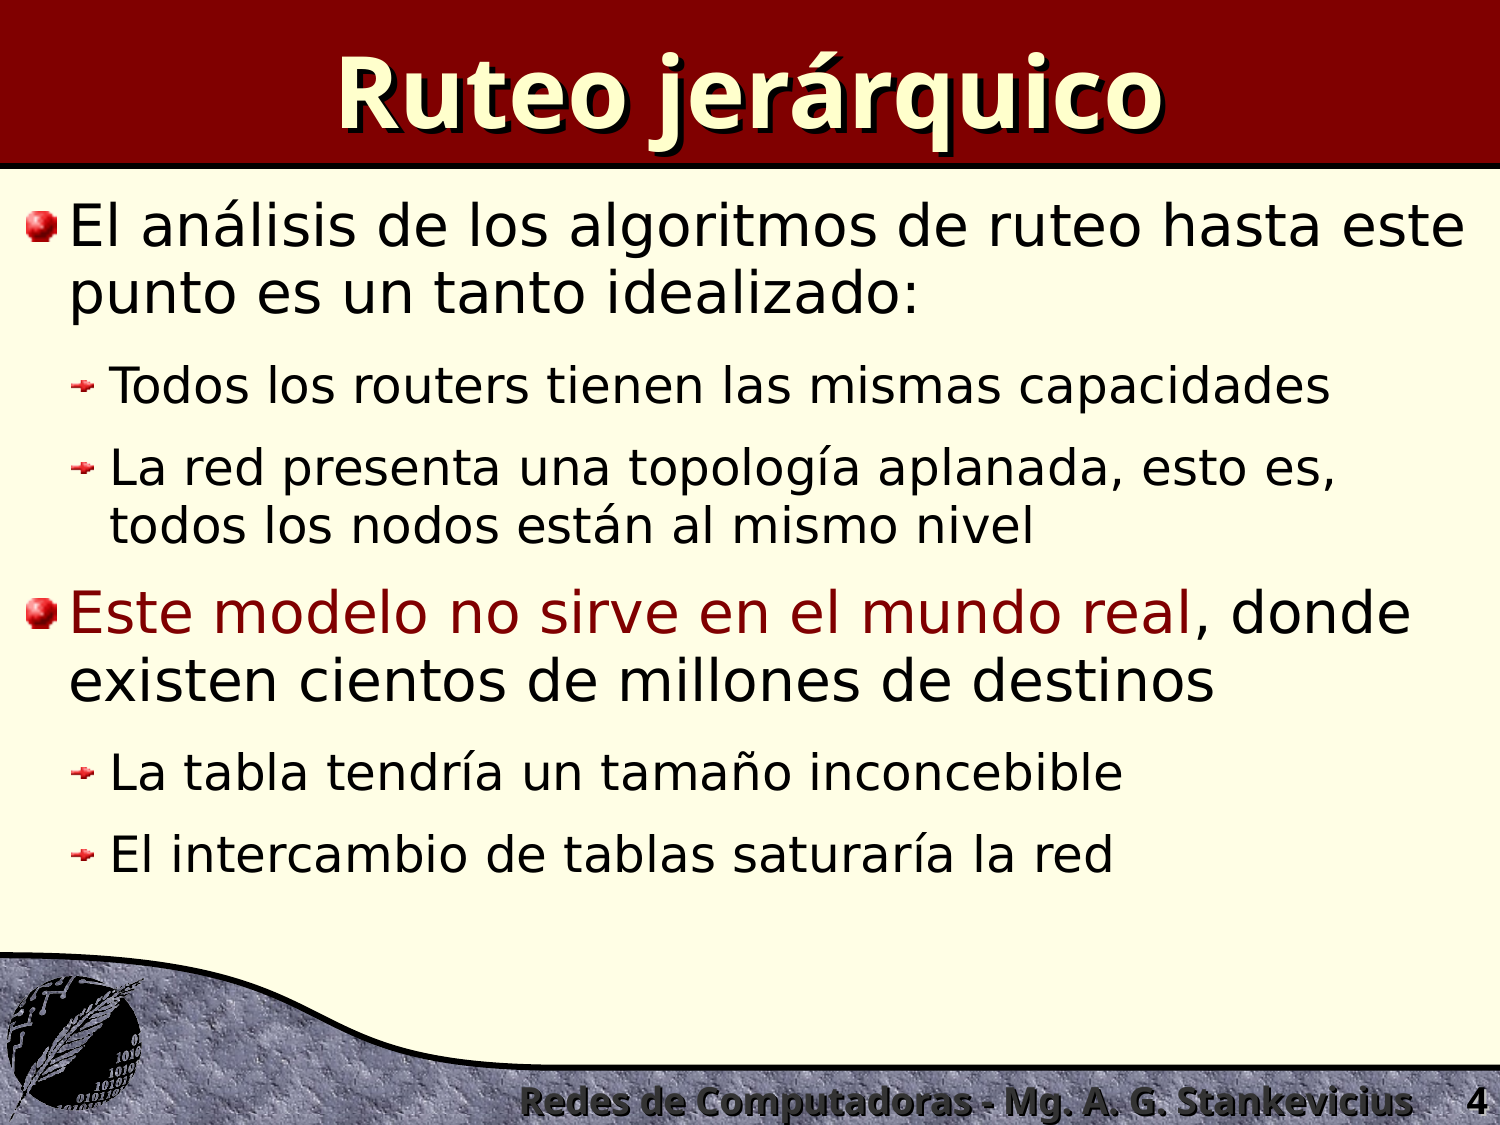

# Ruteo jerárquico
El análisis de los algoritmos de ruteo hasta este punto es un tanto idealizado:
Todos los routers tienen las mismas capacidades
La red presenta una topología aplanada, esto es, todos los nodos están al mismo nivel
Este modelo no sirve en el mundo real, donde existen cientos de millones de destinos
La tabla tendría un tamaño inconcebible
El intercambio de tablas saturaría la red
4